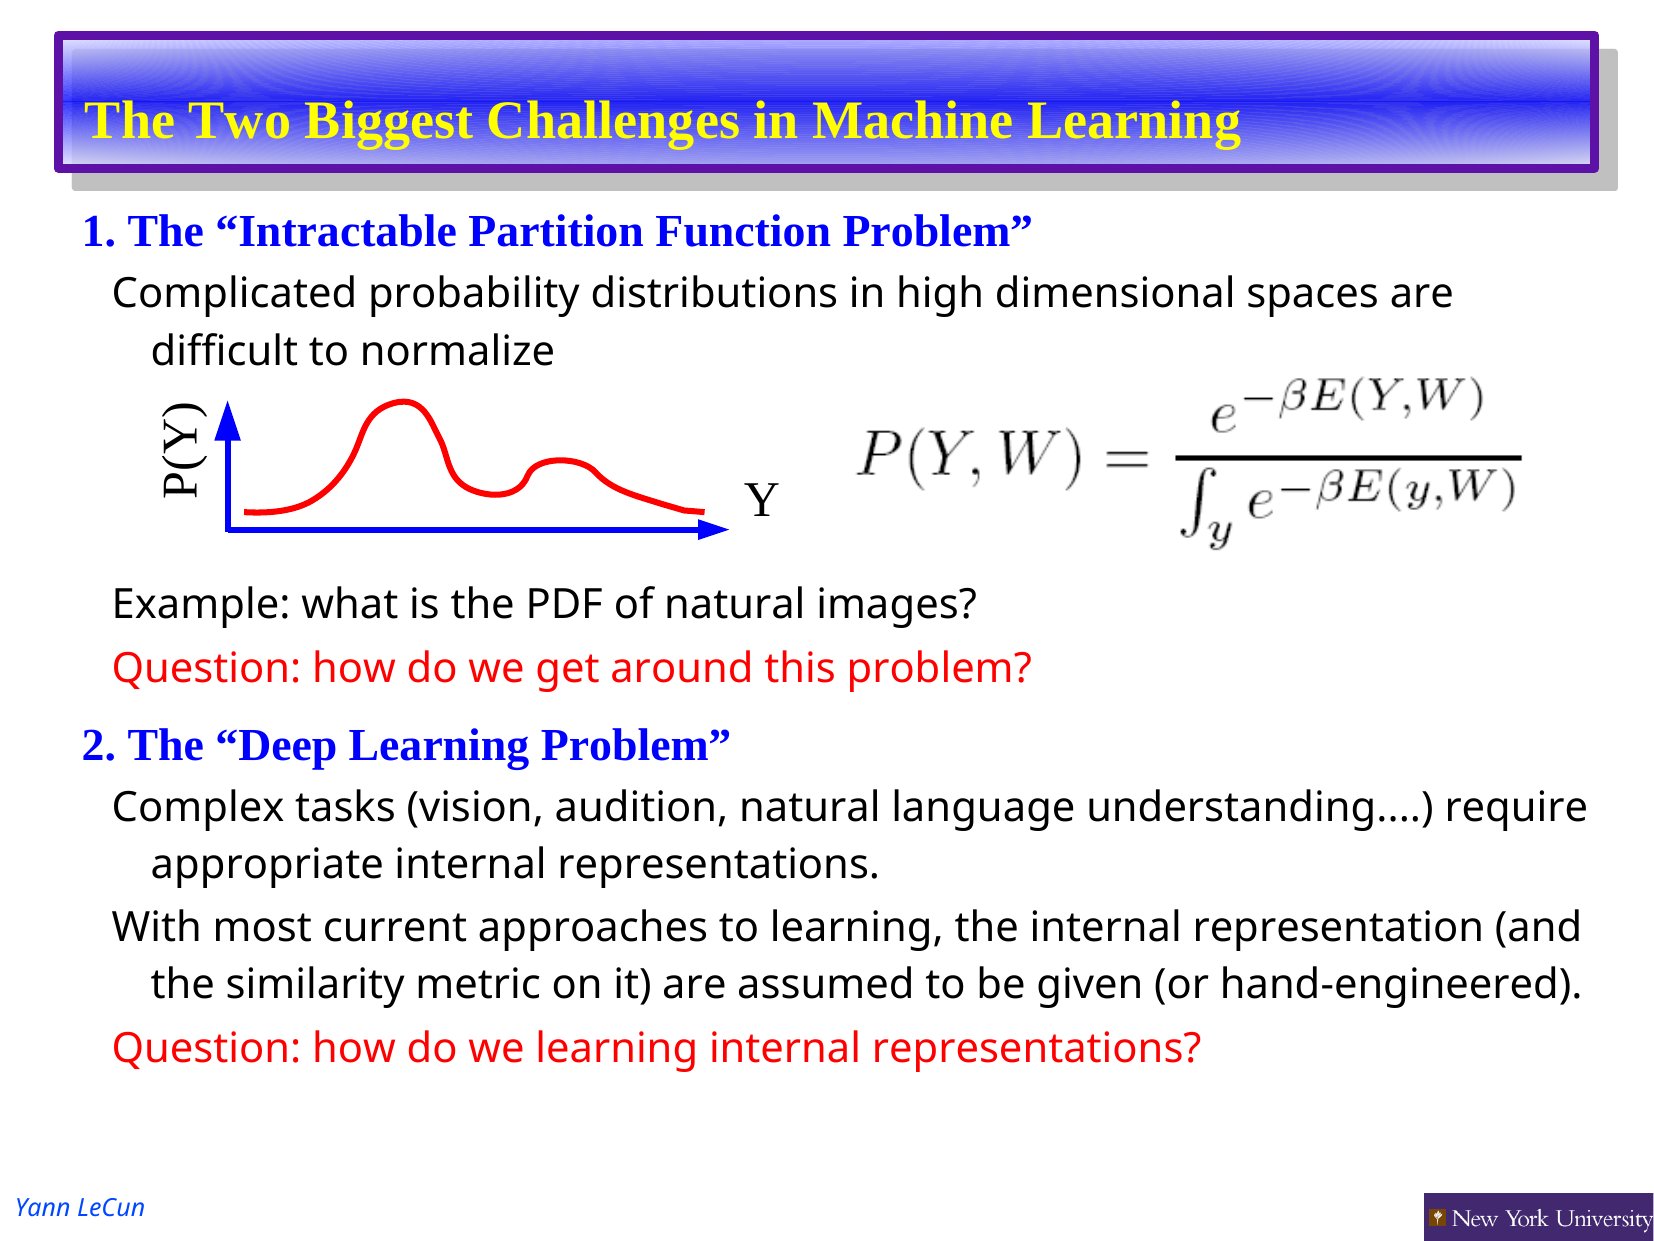

# The Two Biggest Challenges in Machine Learning
1. The “Intractable Partition Function Problem”
Complicated probability distributions in high dimensional spaces are difficult to normalize
Example: what is the PDF of natural images?
Question: how do we get around this problem?
2. The “Deep Learning Problem”
Complex tasks (vision, audition, natural language understanding....) require appropriate internal representations.
With most current approaches to learning, the internal representation (and the similarity metric on it) are assumed to be given (or hand-engineered).
Question: how do we learning internal representations?
P(Y)
Y